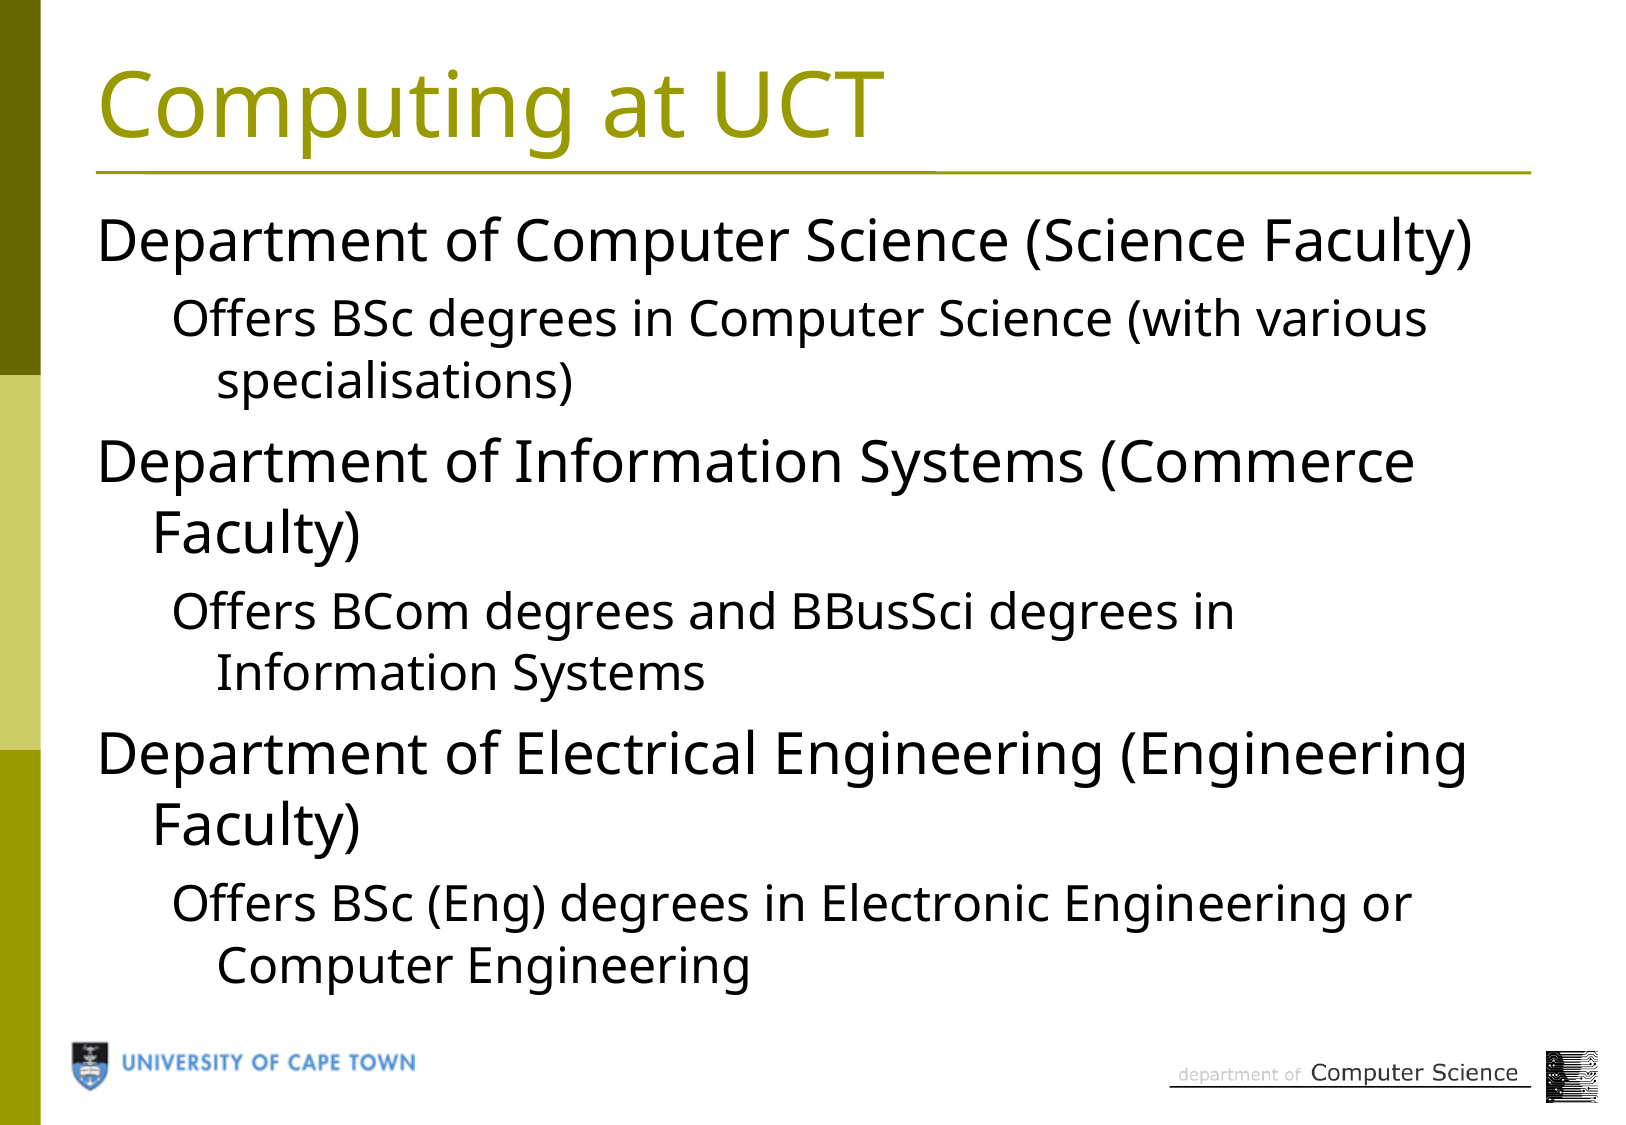

# Computing at UCT
Department of Computer Science (Science Faculty)‏
Offers BSc degrees in Computer Science (with various specialisations)‏
Department of Information Systems (Commerce Faculty)‏
Offers BCom degrees and BBusSci degrees in Information Systems
Department of Electrical Engineering (Engineering Faculty)‏
Offers BSc (Eng) degrees in Electronic Engineering or Computer Engineering